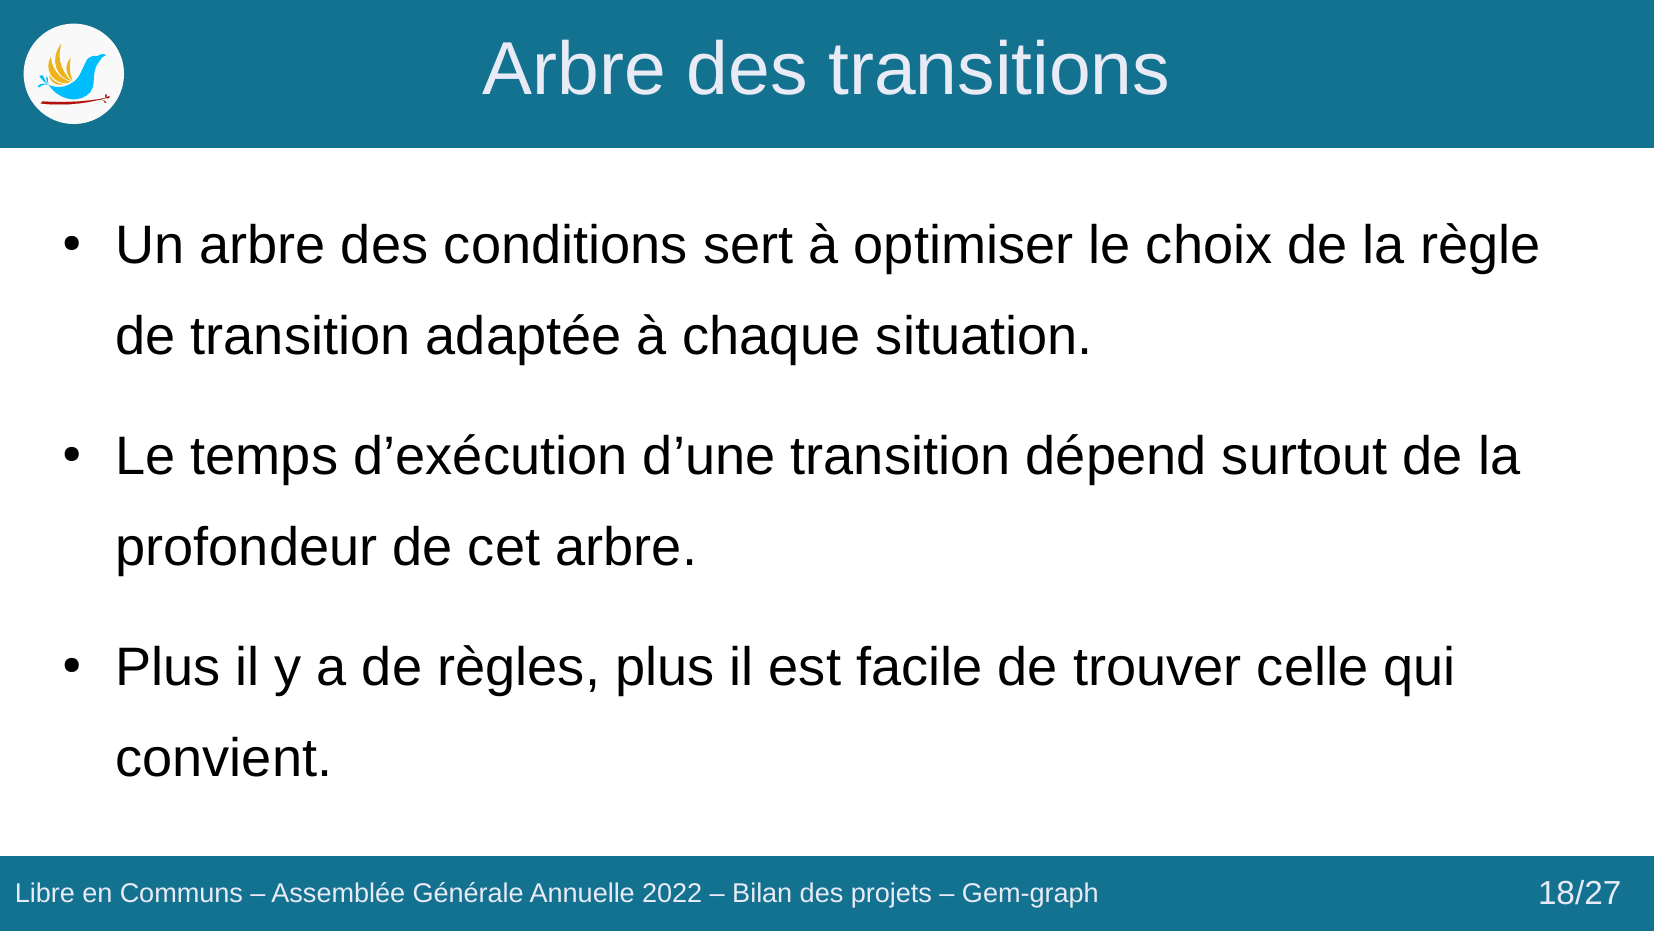

Arbre des transitions
Un arbre des conditions sert à optimiser le choix de la règle de transition adaptée à chaque situation.
Le temps d’exécution d’une transition dépend surtout de la profondeur de cet arbre.
Plus il y a de règles, plus il est facile de trouver celle qui convient.
Libre en Communs – Assemblée Générale Annuelle 2022 – Bilan des projets – Gem-graph